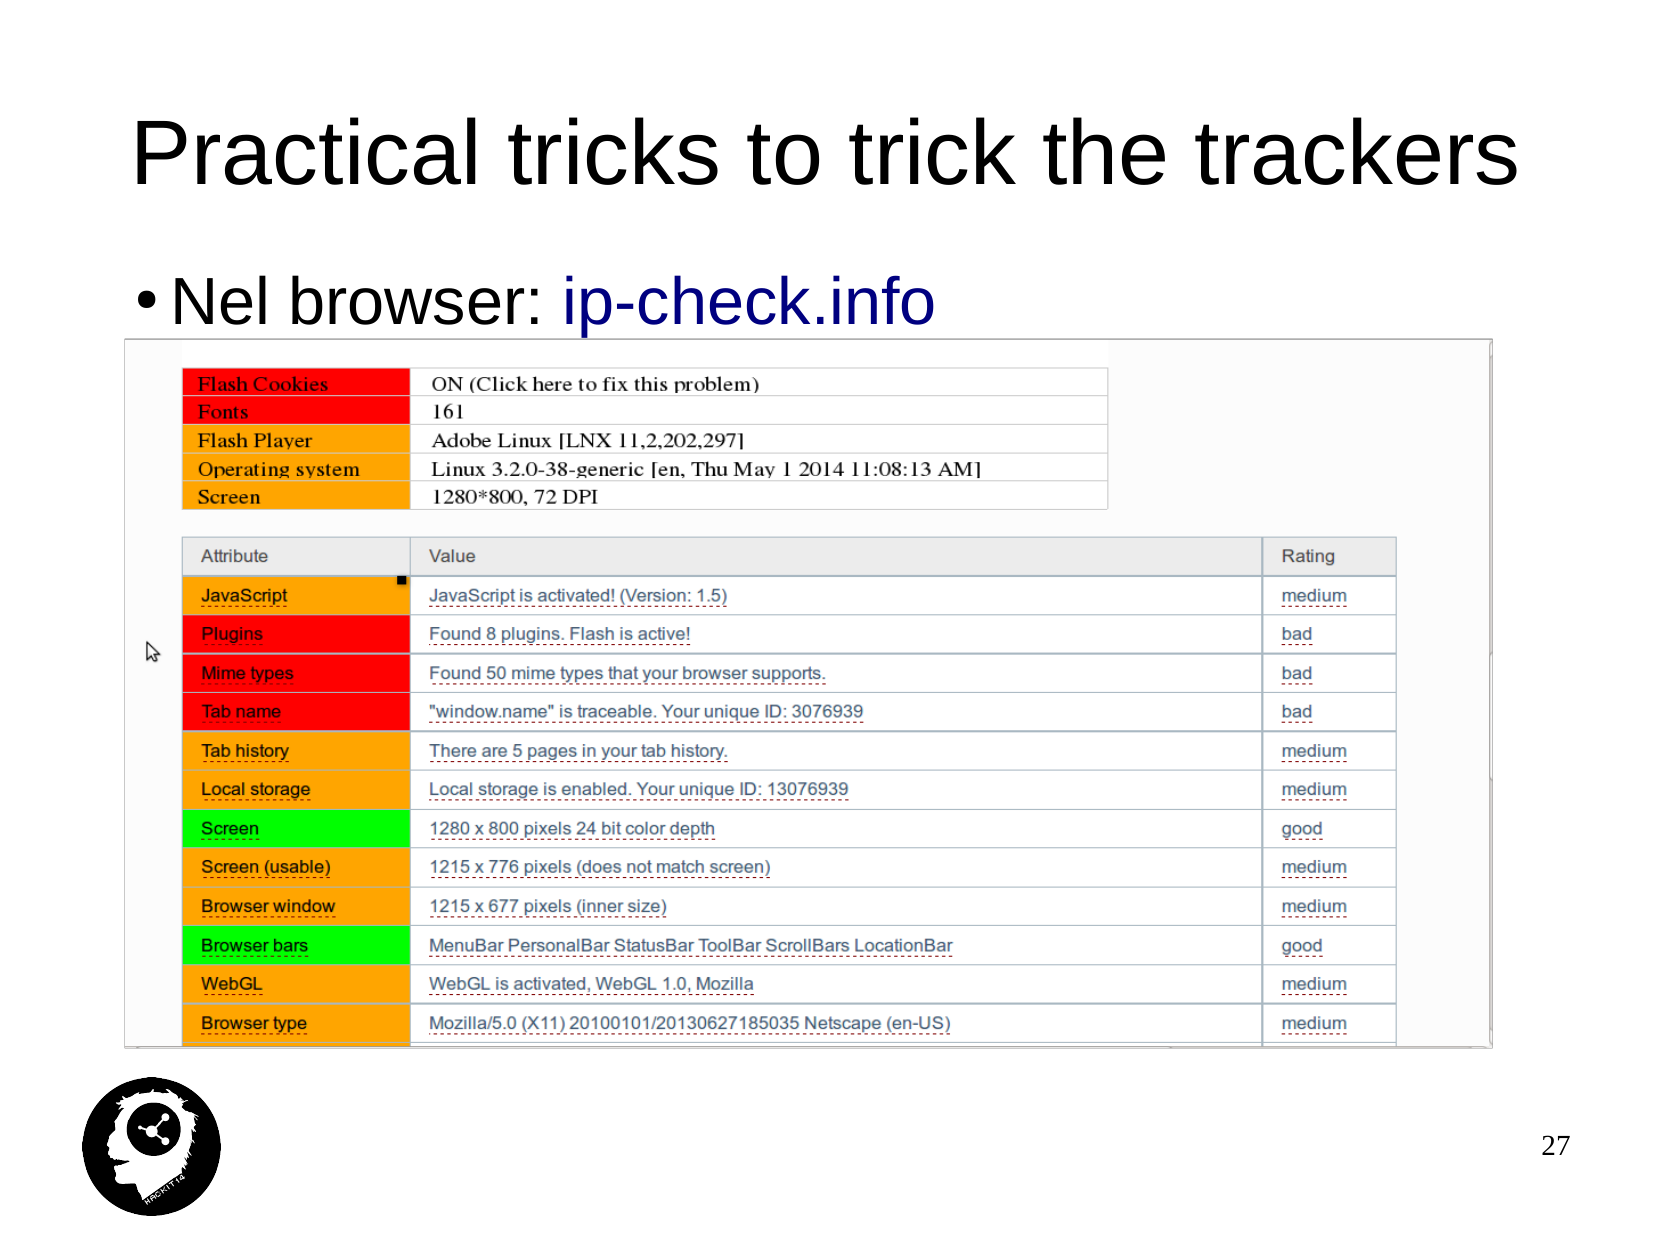

# Practical tricks to trick the trackers
Nel browser: ip-check.info
27